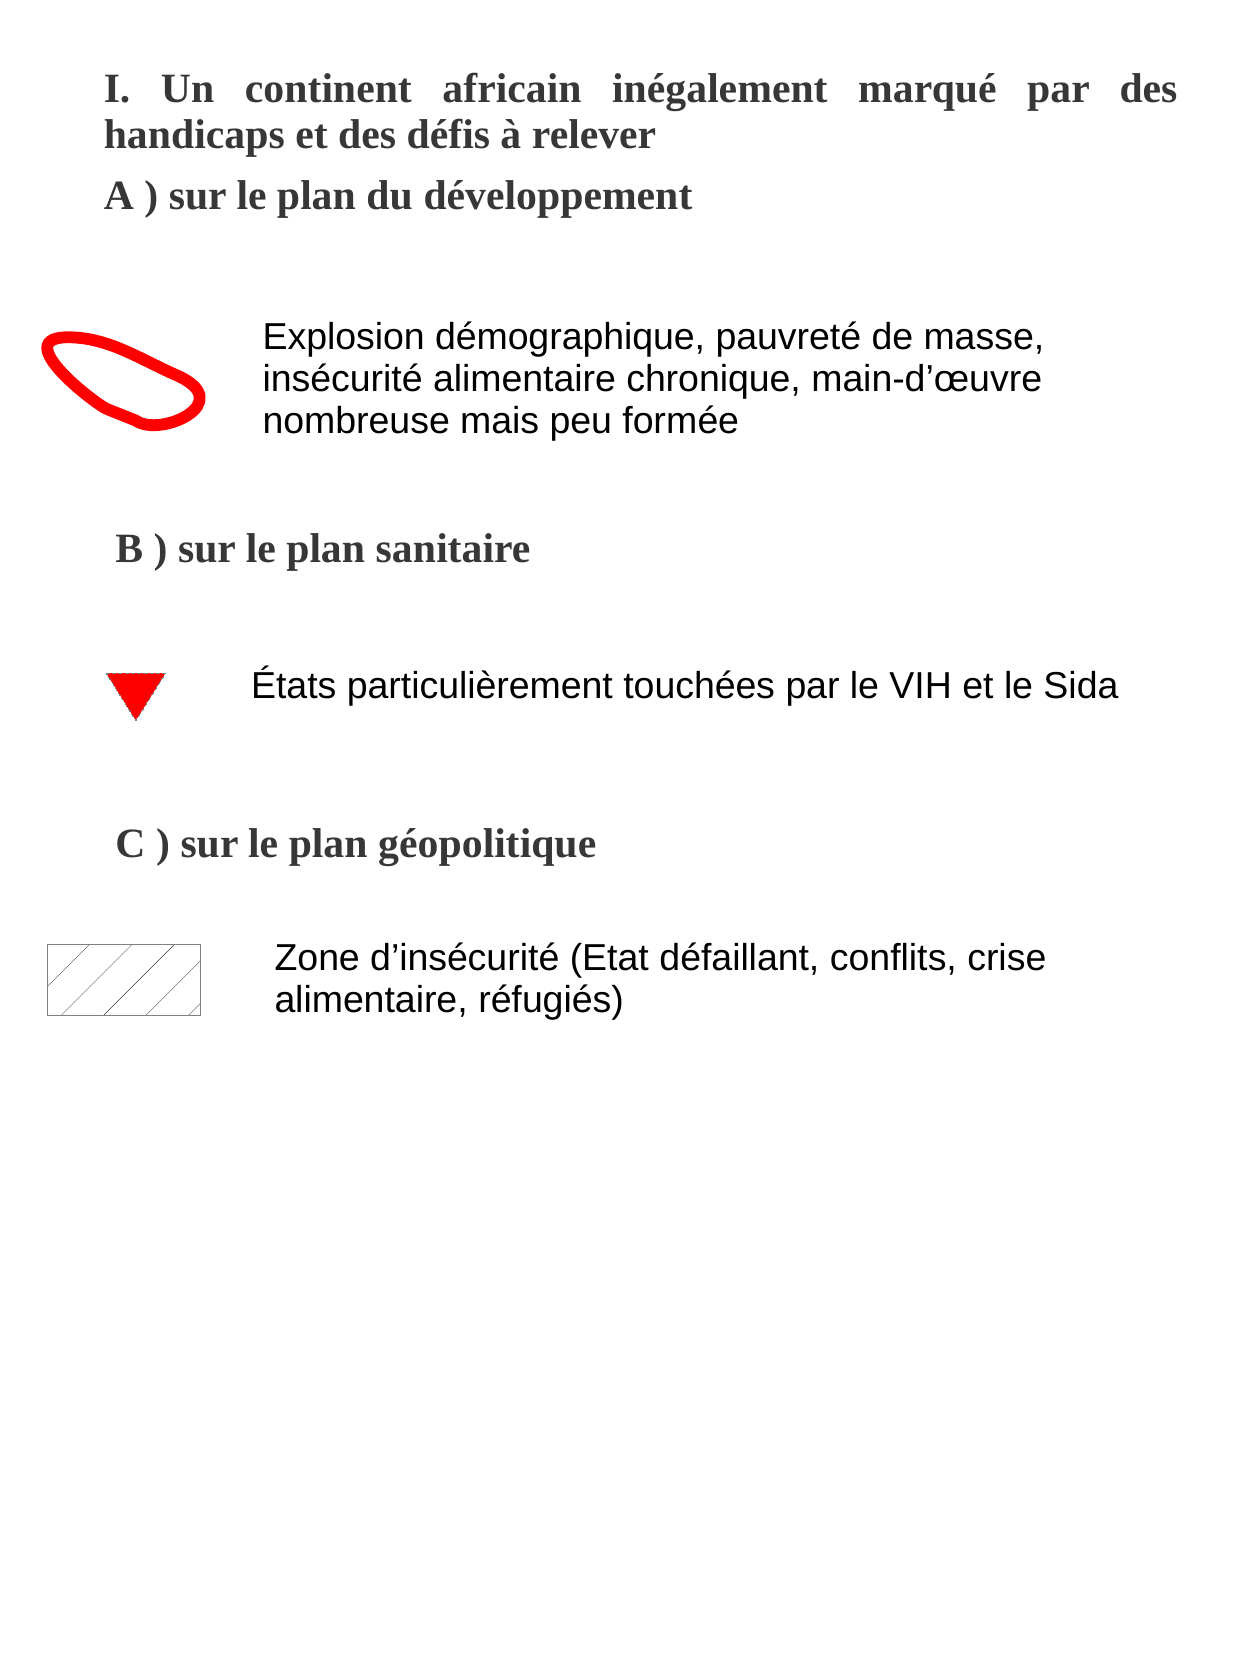

I. Un continent africain inégalement marqué par des handicaps et des défis à relever
A ) sur le plan du développement
Explosion démographique, pauvreté de masse, insécurité alimentaire chronique, main-d’œuvre nombreuse mais peu formée
B ) sur le plan sanitaire
États particulièrement touchées par le VIH et le Sida
C ) sur le plan géopolitique
Zone d’insécurité (Etat défaillant, conflits, crise alimentaire, réfugiés)